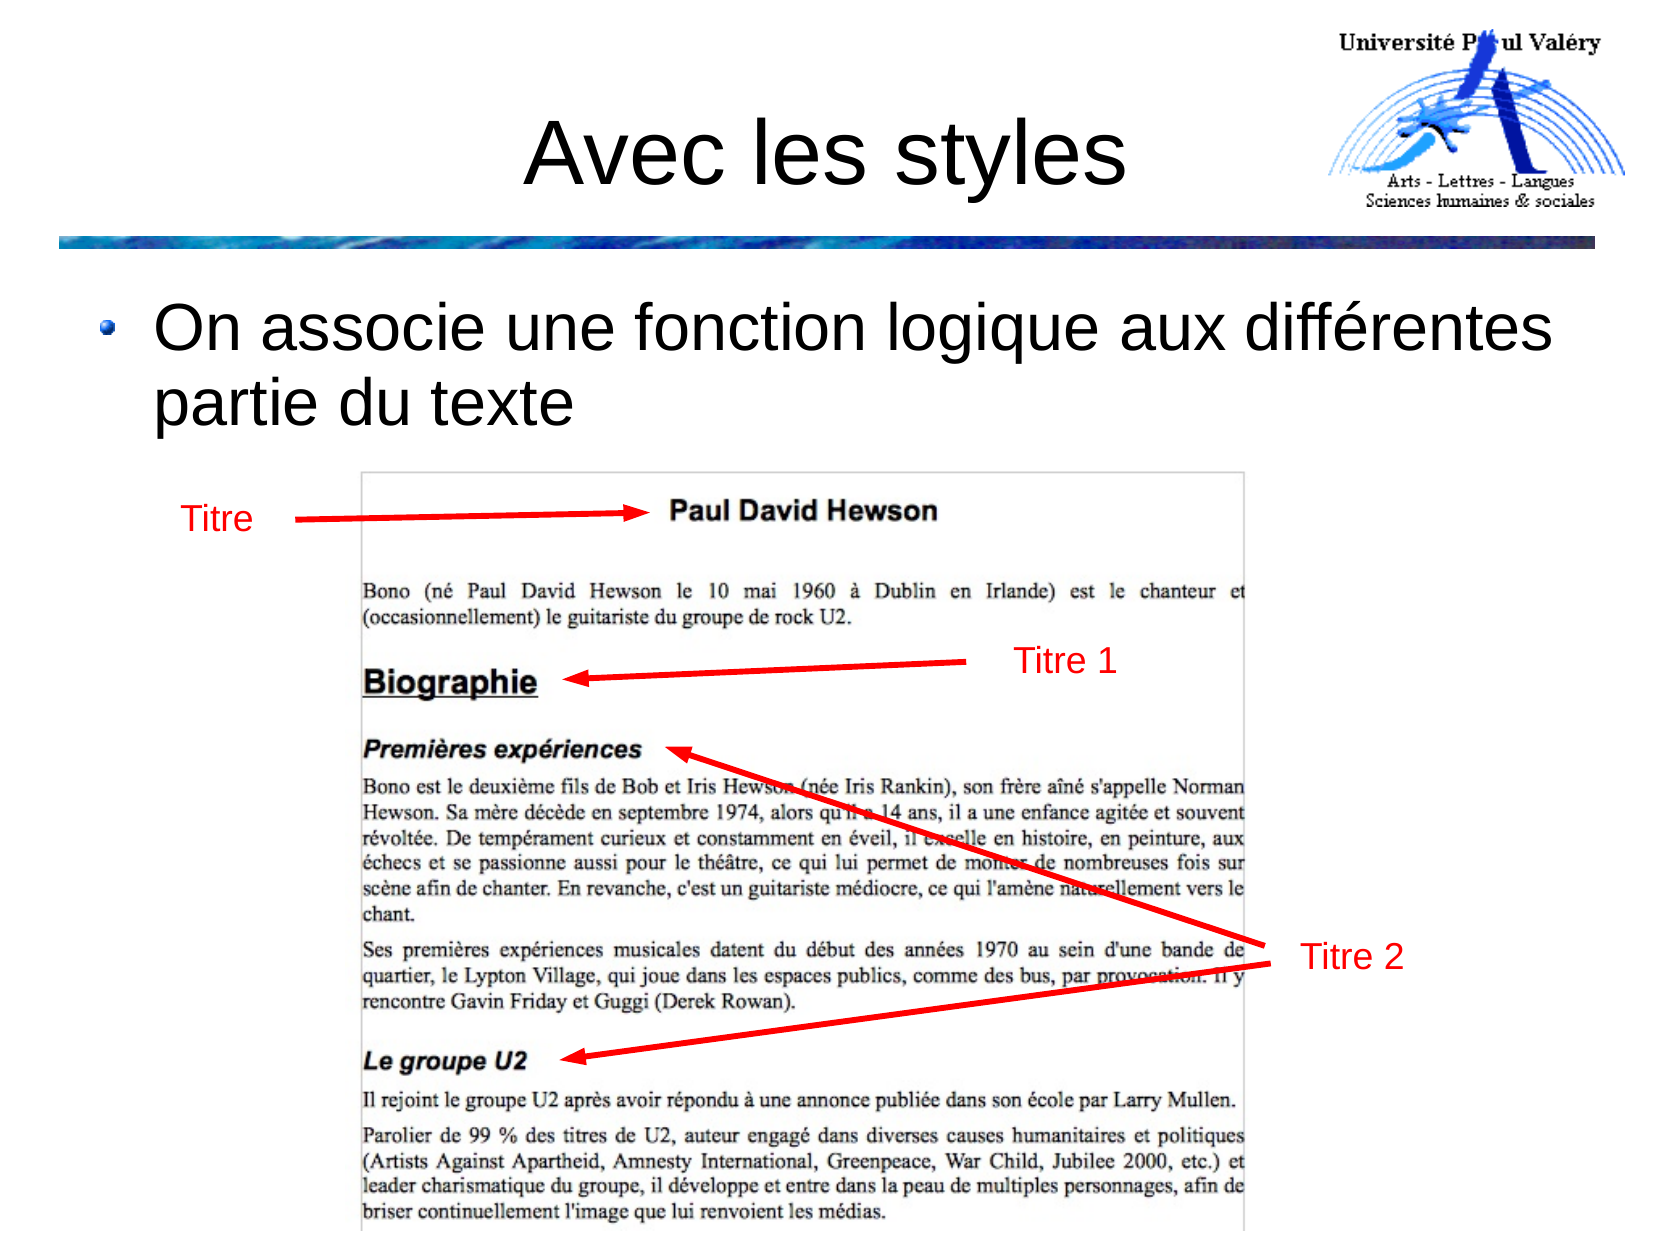

# Avec les styles
On associe une fonction logique aux différentes partie du texte
Titre
Titre 1
Titre 2